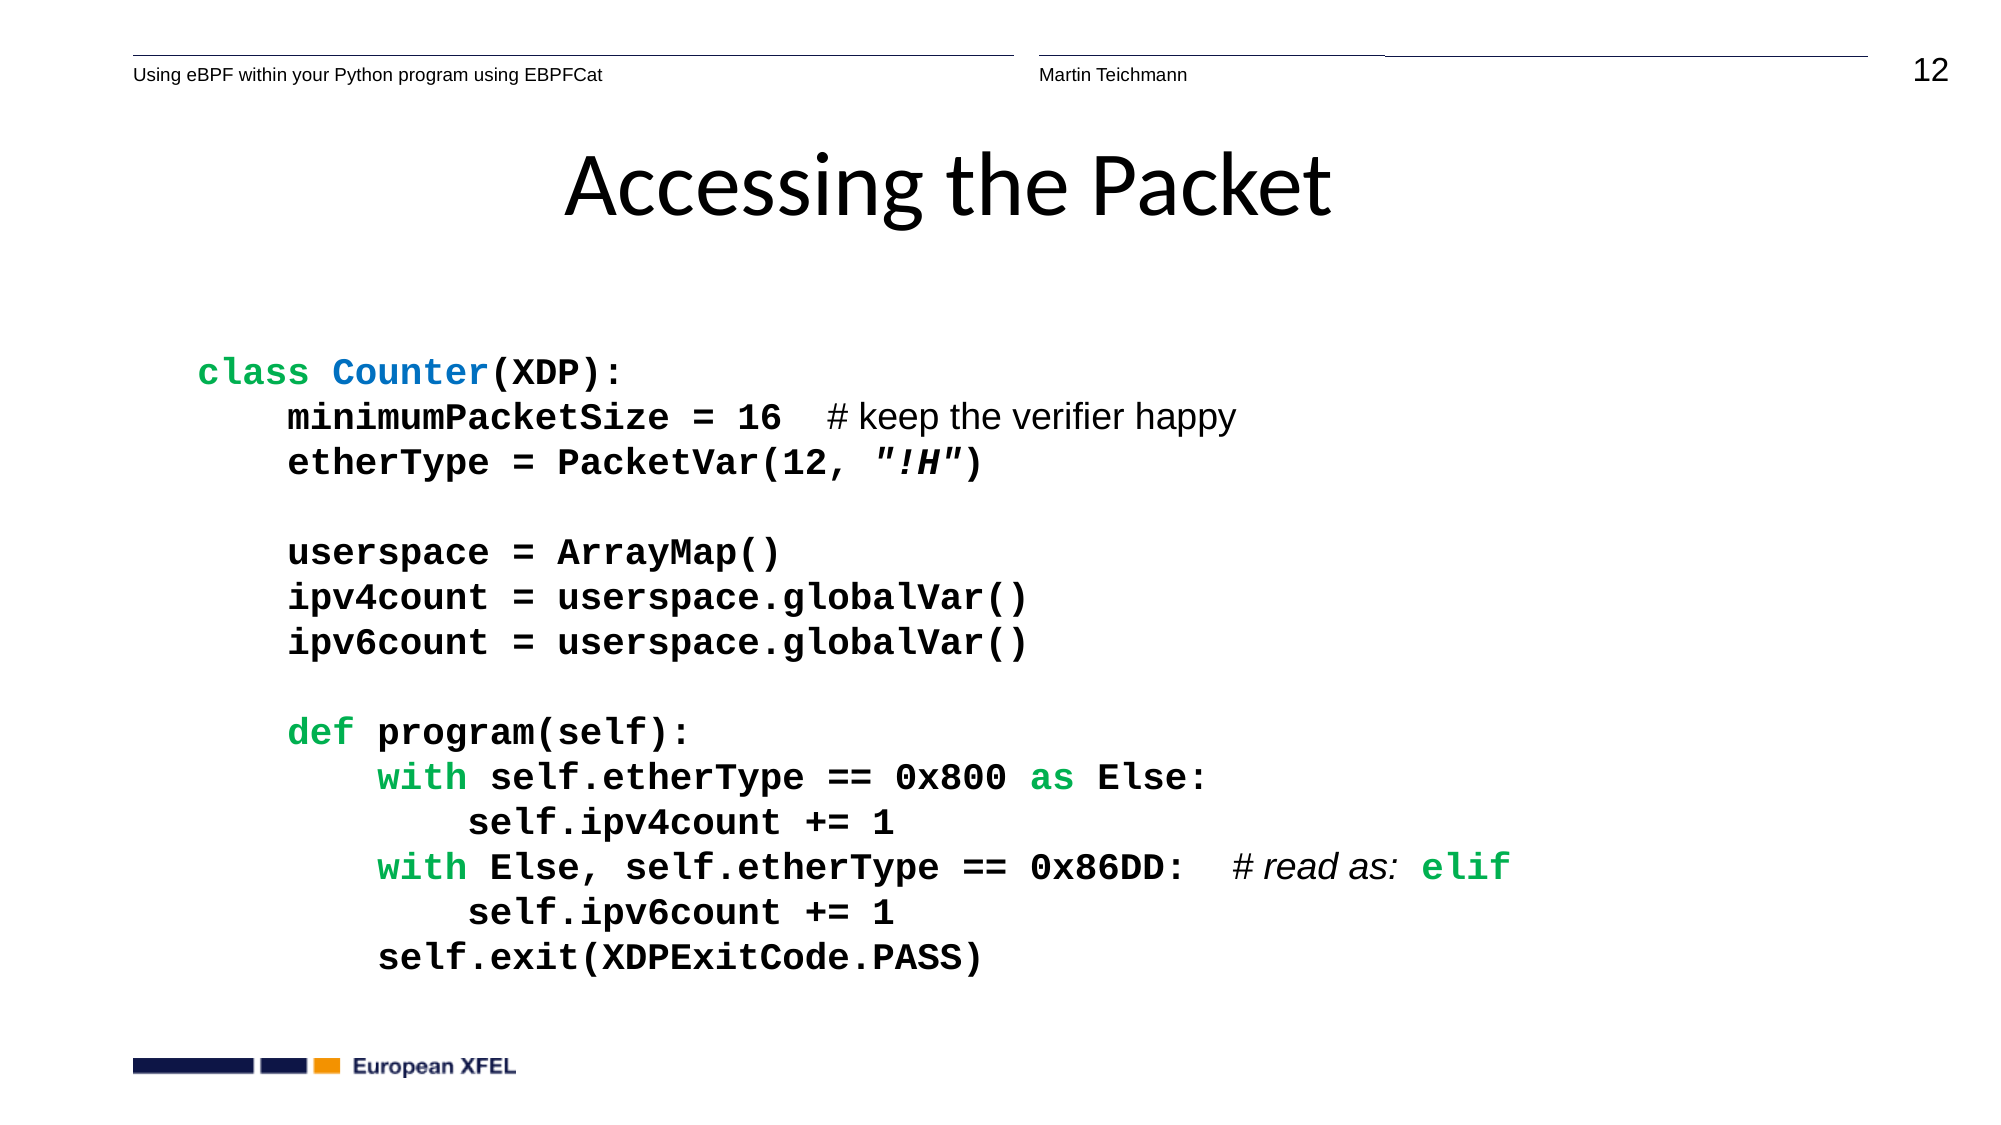

# Accessing the Packet
class Counter(XDP):
 minimumPacketSize = 16 # keep the verifier happy
 etherType = PacketVar(12, "!H")
 userspace = ArrayMap()
 ipv4count = userspace.globalVar()
 ipv6count = userspace.globalVar()
 def program(self):
 with self.etherType == 0x800 as Else:
 self.ipv4count += 1
 with Else, self.etherType == 0x86DD: # read as: elif
 self.ipv6count += 1
 self.exit(XDPExitCode.PASS)